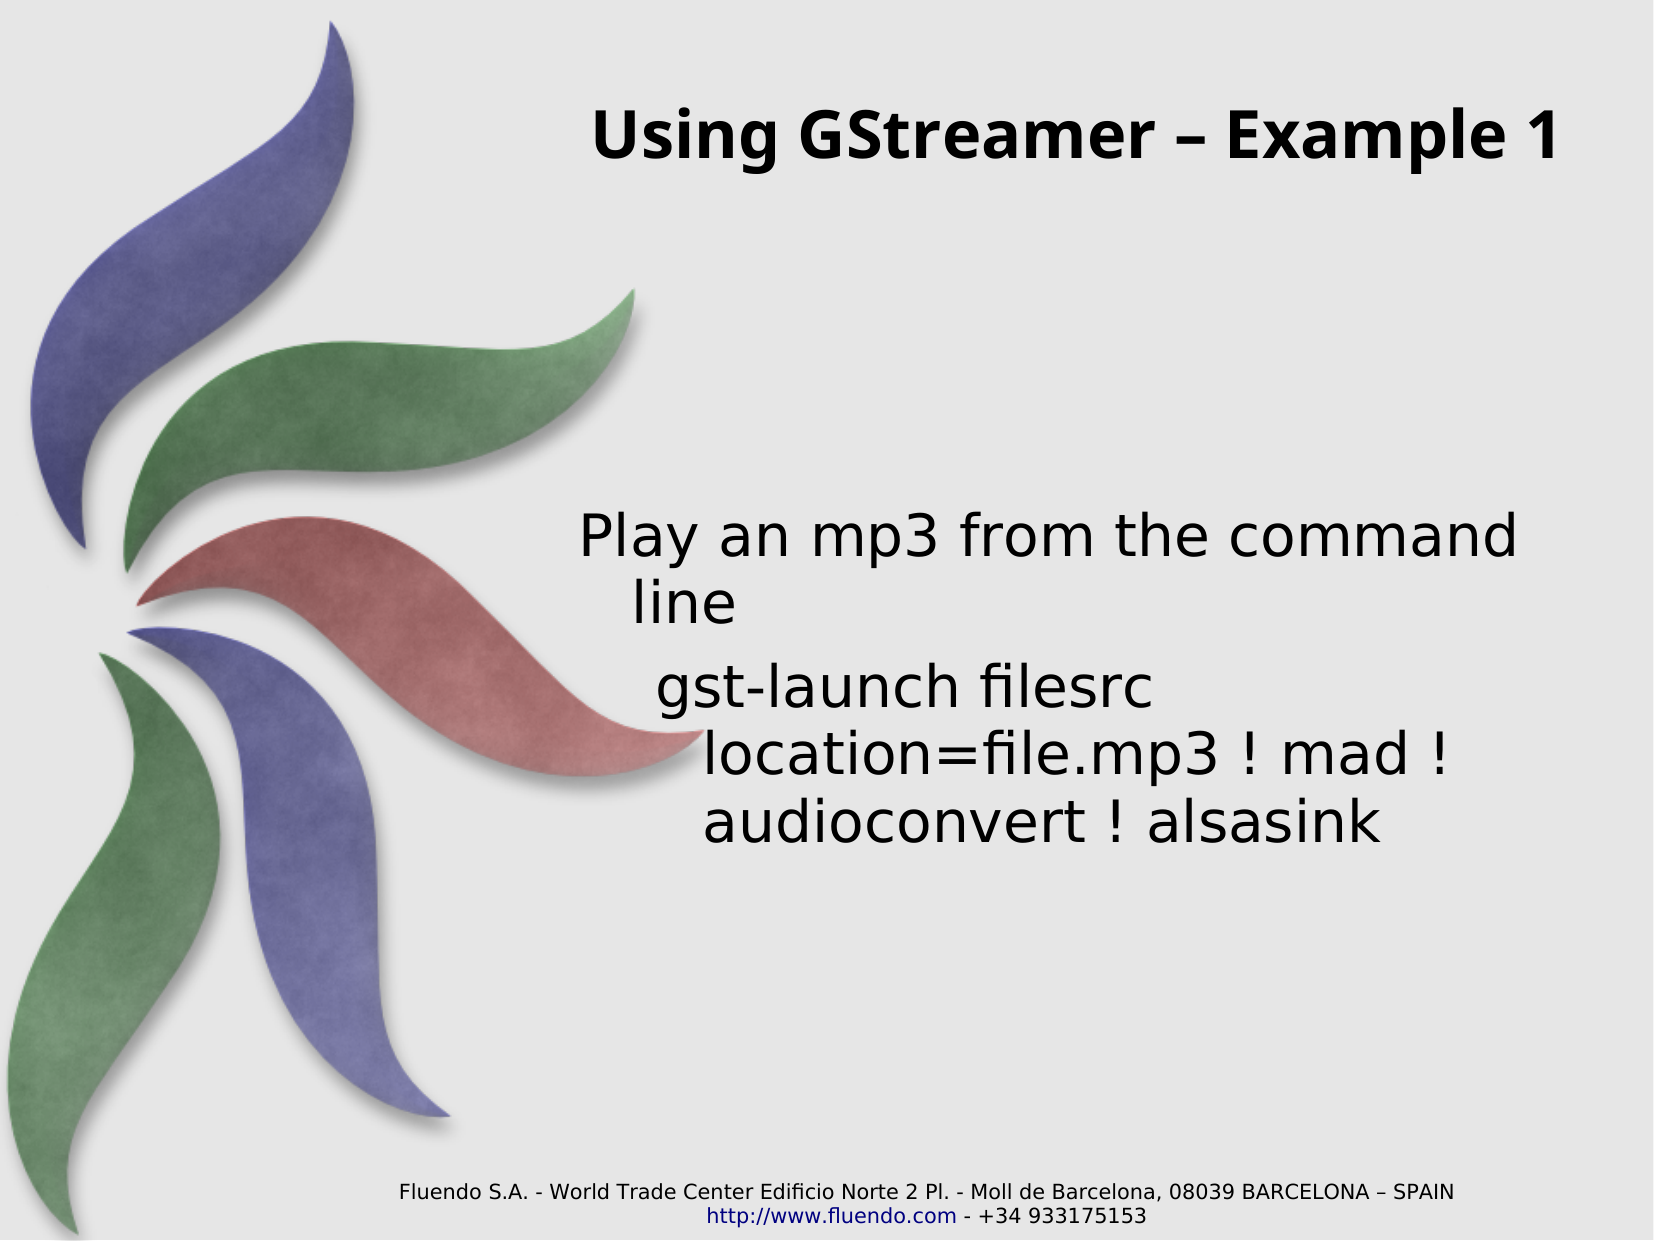

# Using GStreamer – Example 1
Play an mp3 from the command line
gst-launch filesrc location=file.mp3 ! mad ! 	audioconvert ! alsasink